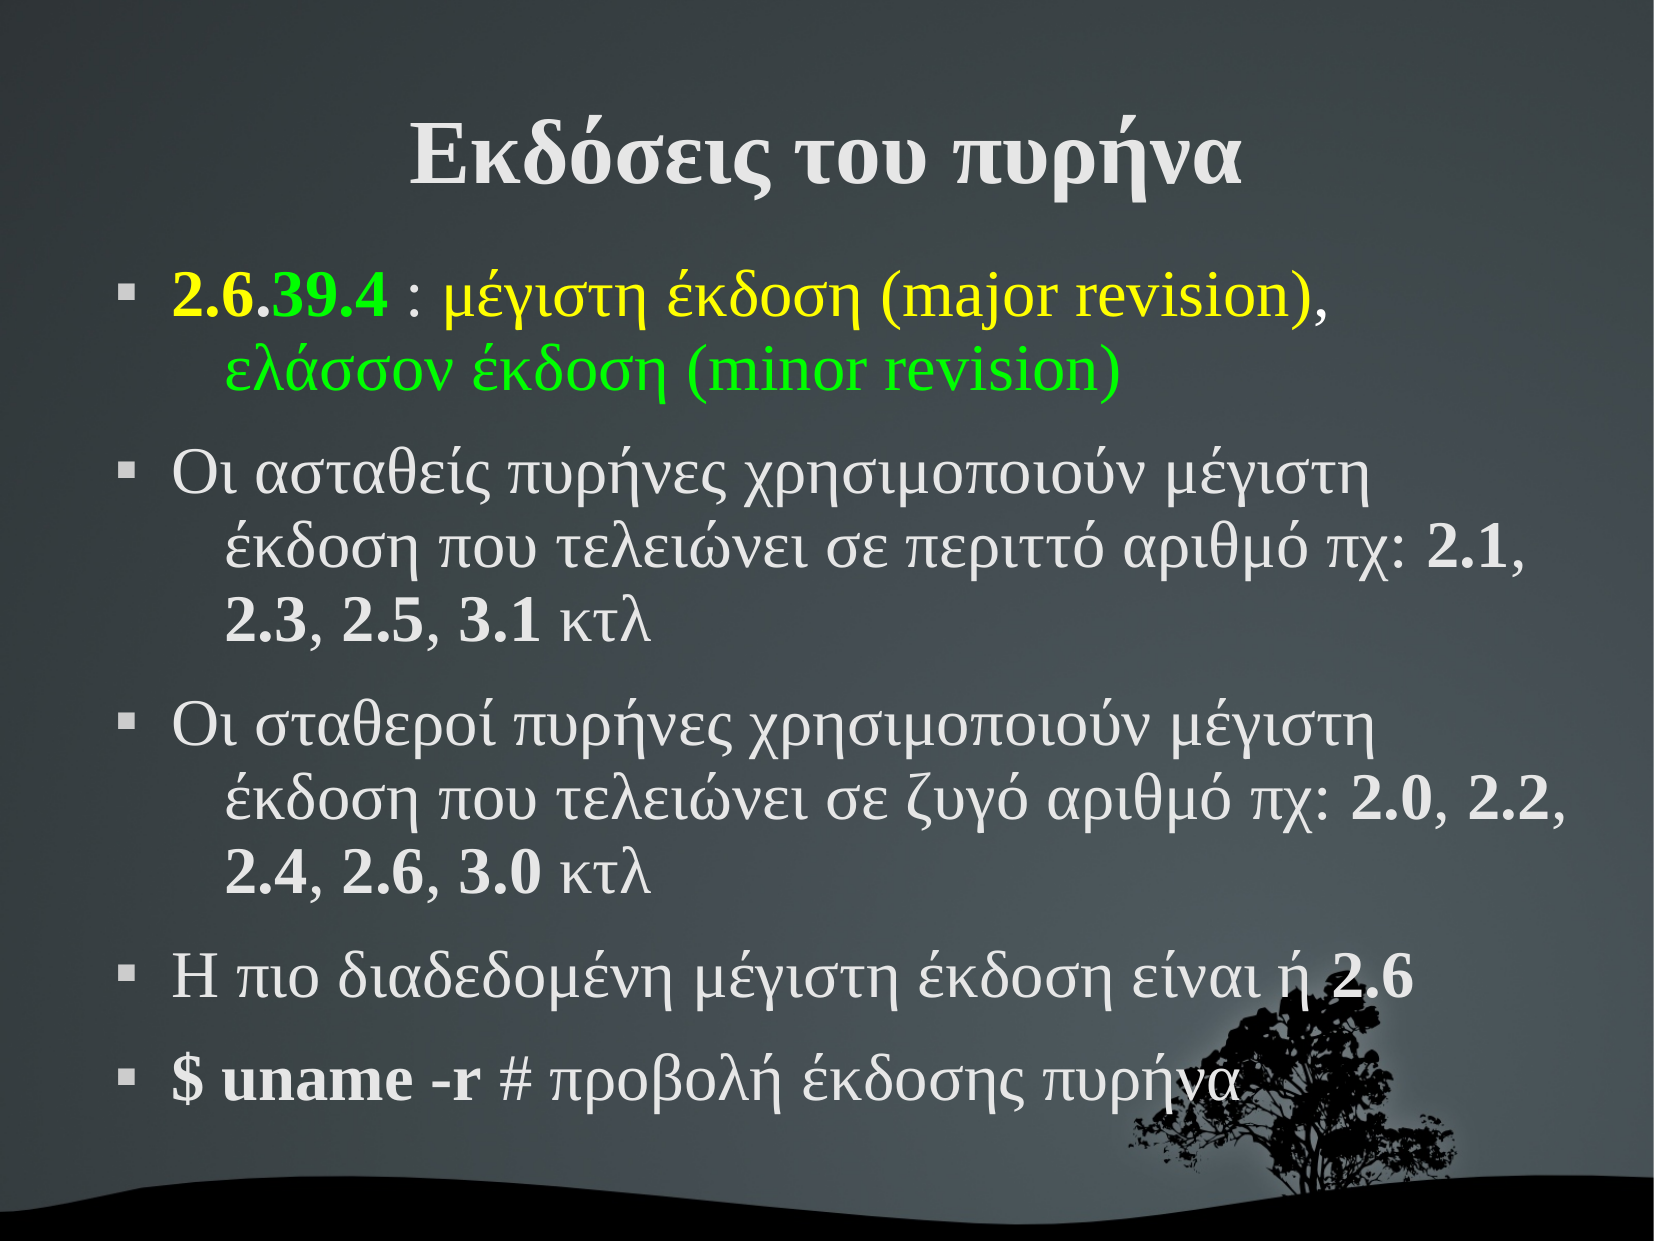

# Εκδόσεις του πυρήνα
2.6.39.4 : μέγιστη έκδοση (major revision), ελάσσον έκδοση (minor revision)
Οι ασταθείς πυρήνες χρησιμοποιούν μέγιστη έκδοση που τελειώνει σε περιττό αριθμό πχ: 2.1, 2.3, 2.5, 3.1 κτλ
Οι σταθεροί πυρήνες χρησιμοποιούν μέγιστη έκδοση που τελειώνει σε ζυγό αριθμό πχ: 2.0, 2.2, 2.4, 2.6, 3.0 κτλ
Η πιο διαδεδομένη μέγιστη έκδοση είναι ή 2.6
$ uname -r # προβολή έκδοσης πυρήνα